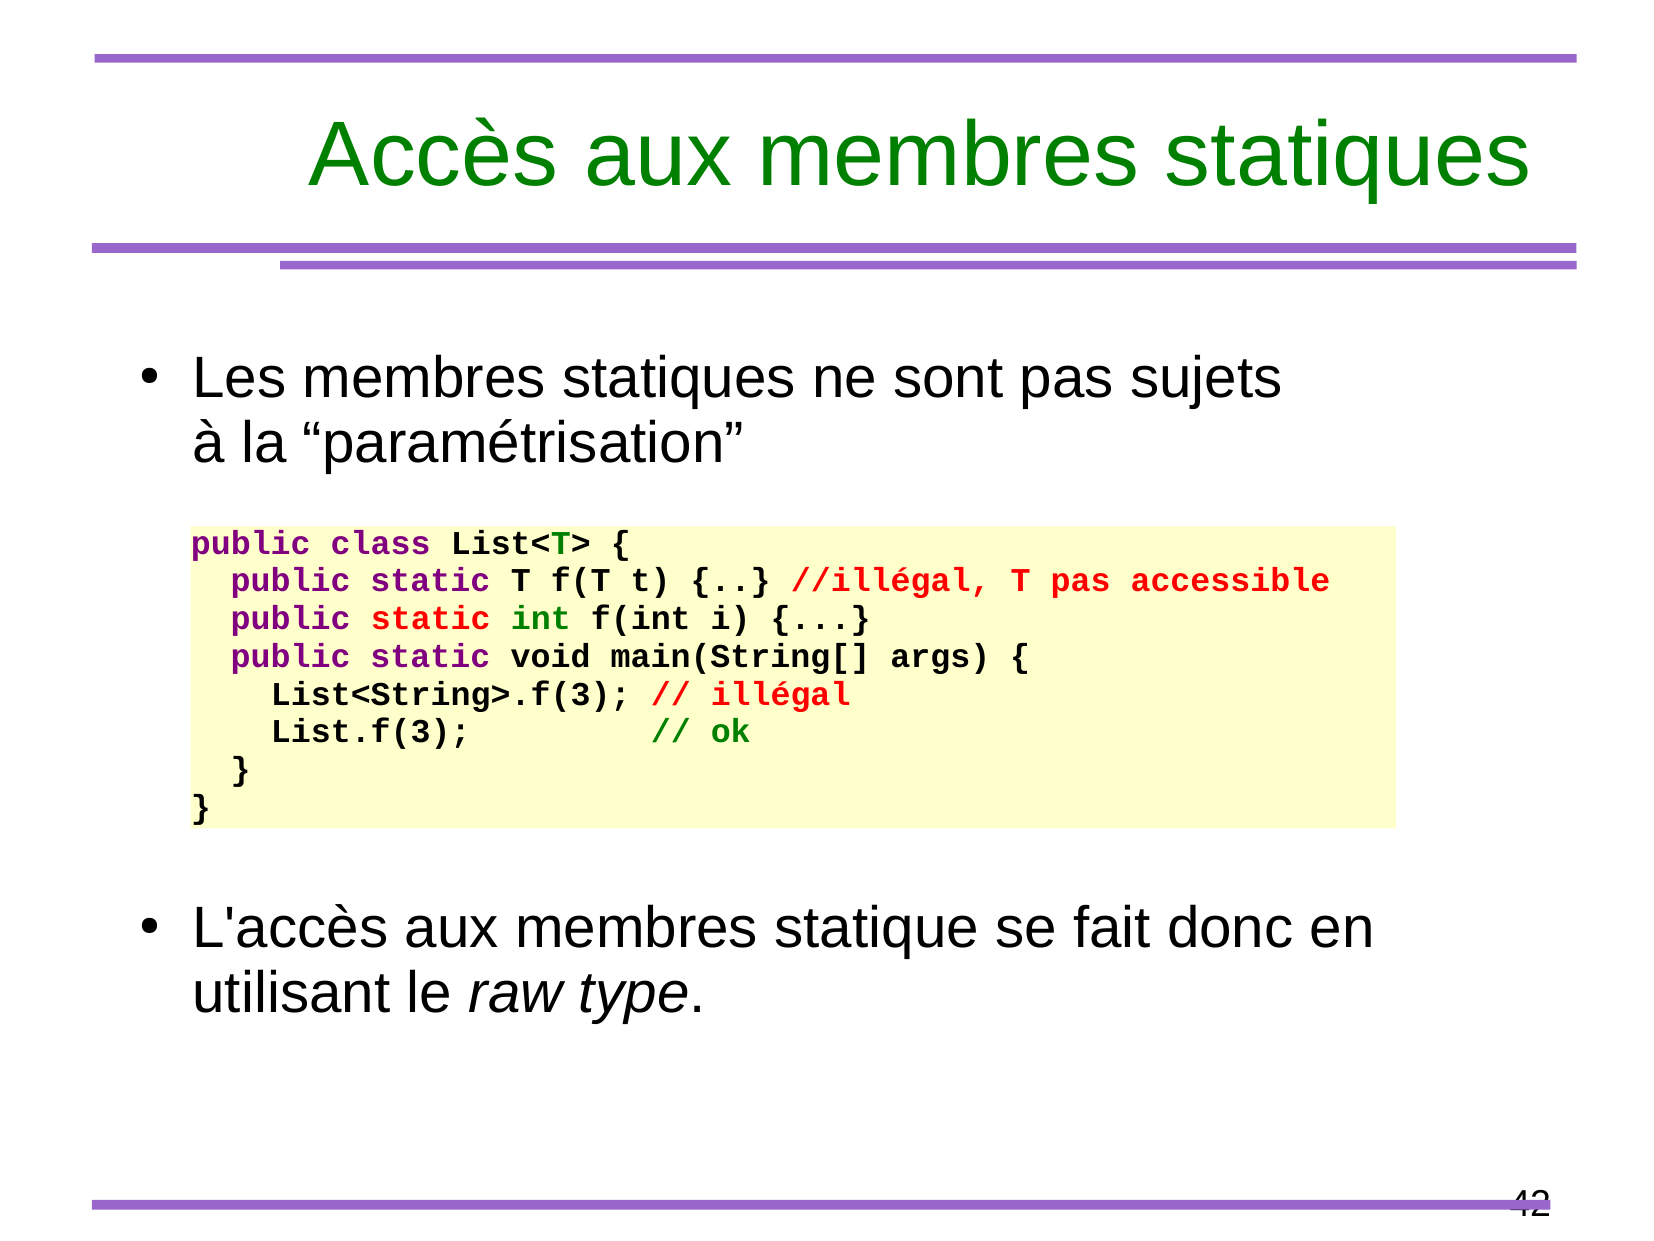

# Accès aux membres statiques
Les membres statiques ne sont pas sujets
à la “paramétrisation”
L'accès aux membres statique se fait donc en utilisant le raw type.
public class List<T> {
 public static T f(T t) {..} //illégal, T pas accessible
 public static int f(int i) {...}
 public static void main(String[] args) {
 List<String>.f(3); // illégal
 List.f(3); // ok
 }
}